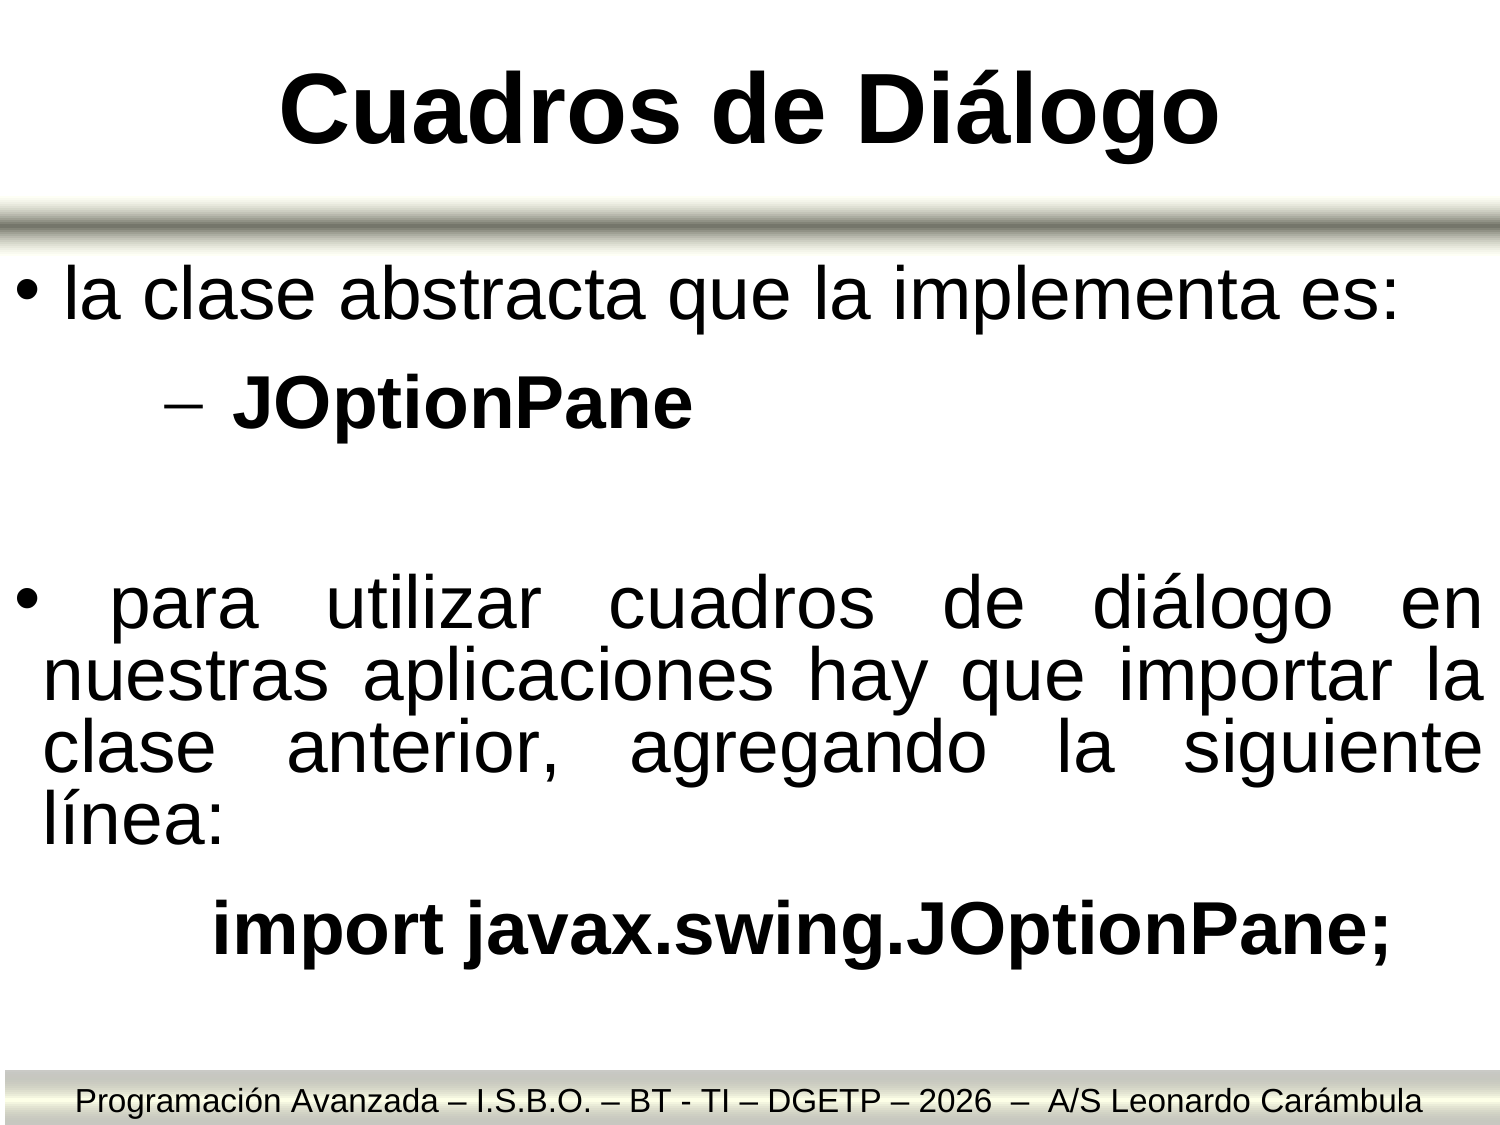

# Cuadros de Diálogo
 la clase abstracta que la implementa es:
 JOptionPane
 para utilizar cuadros de diálogo en nuestras aplicaciones hay que importar la clase anterior, agregando la siguiente línea:
import javax.swing.JOptionPane;